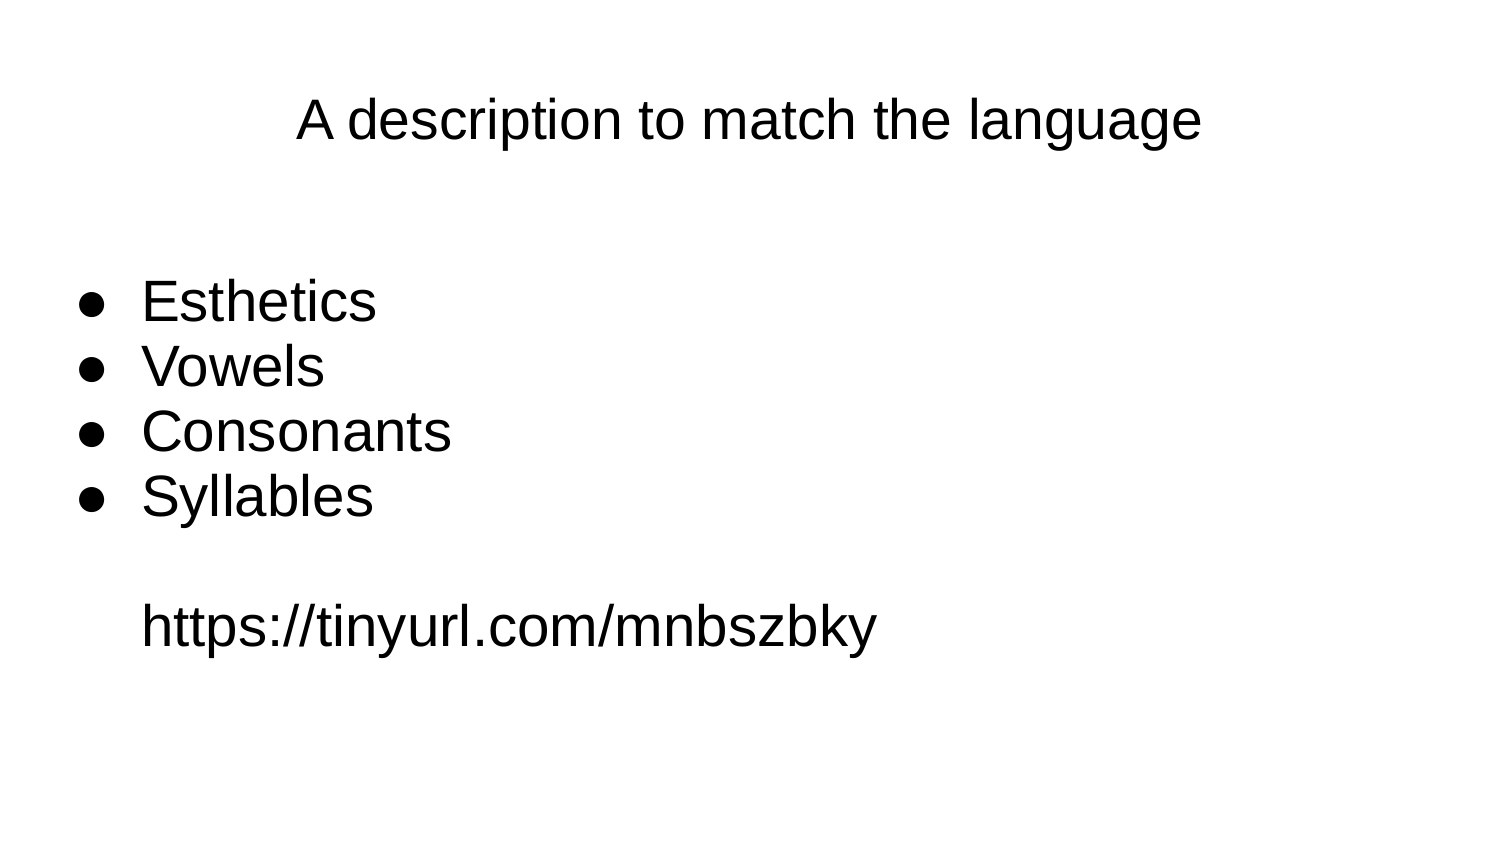

# A description to match the language
Esthetics
Vowels
Consonants
Syllables
https://tinyurl.com/mnbszbky